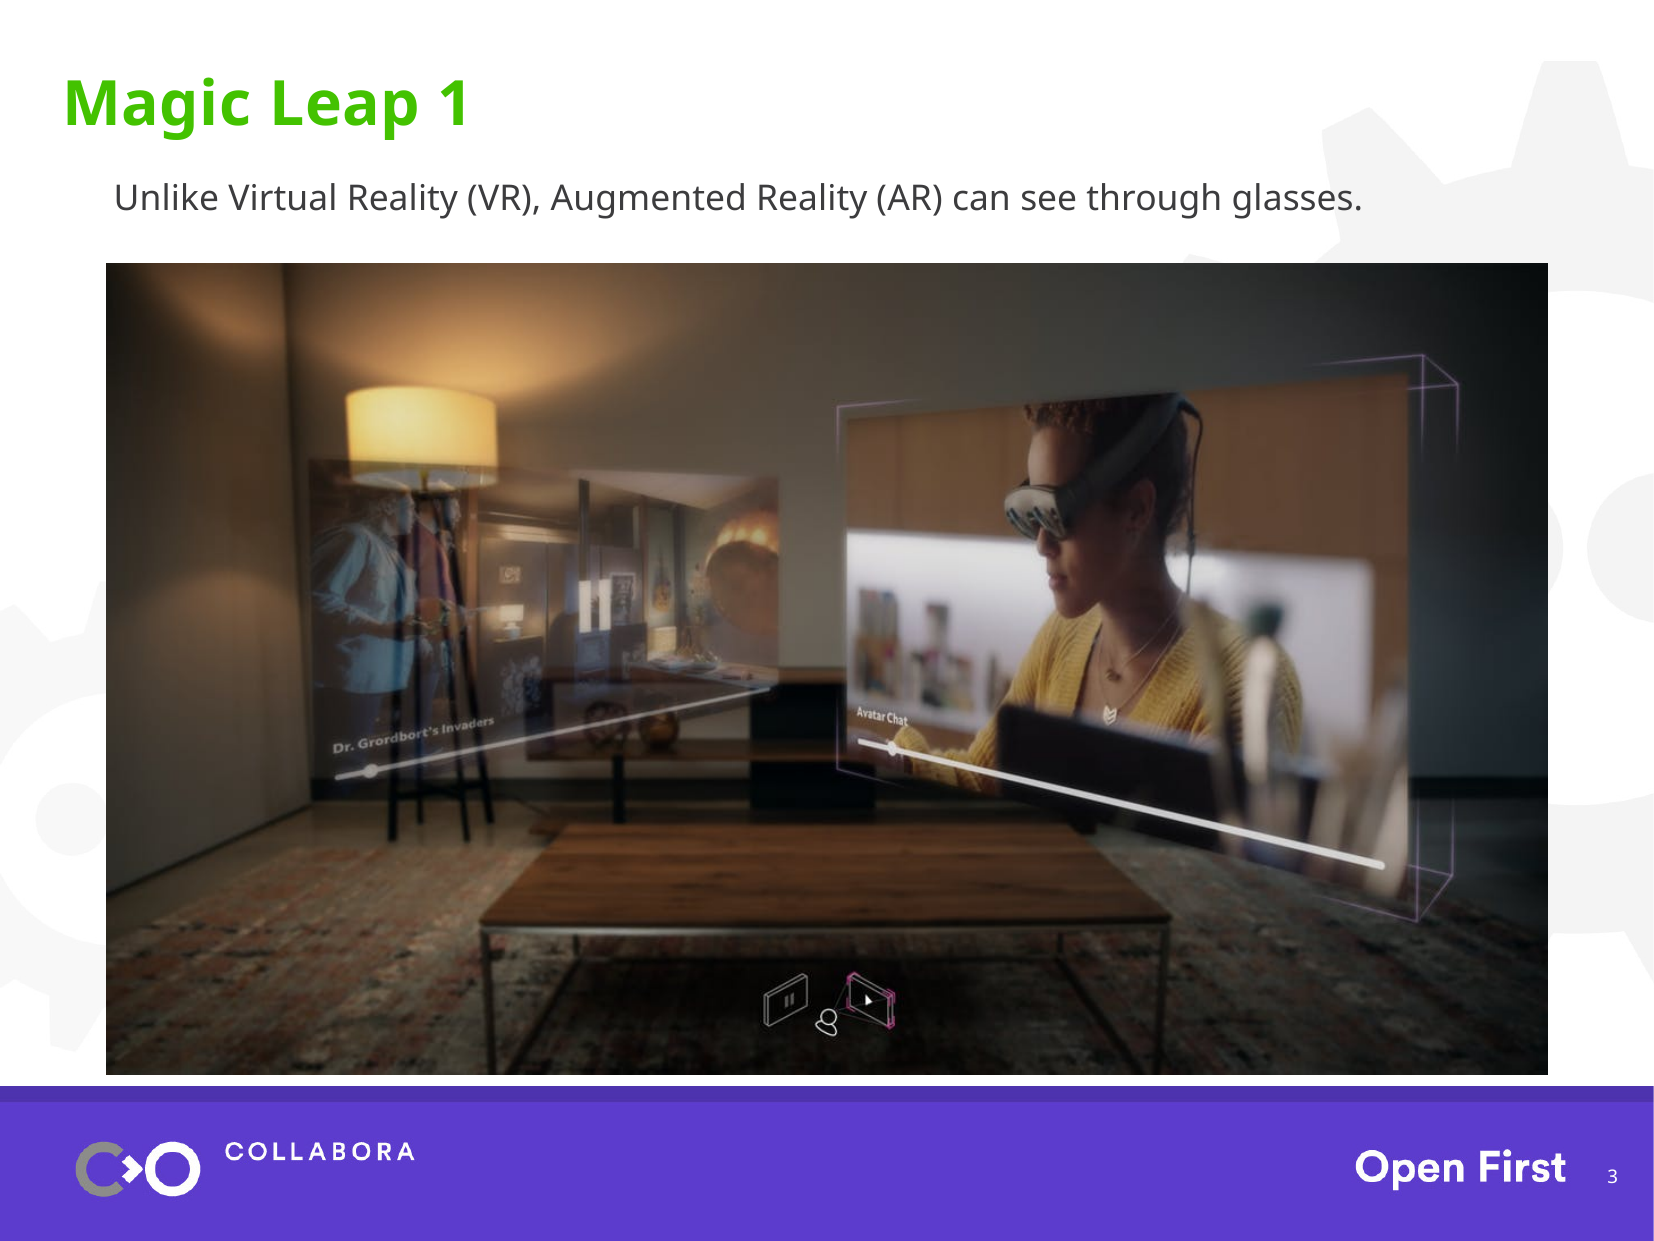

# Magic Leap 1
Unlike Virtual Reality (VR), Augmented Reality (AR) can see through glasses.